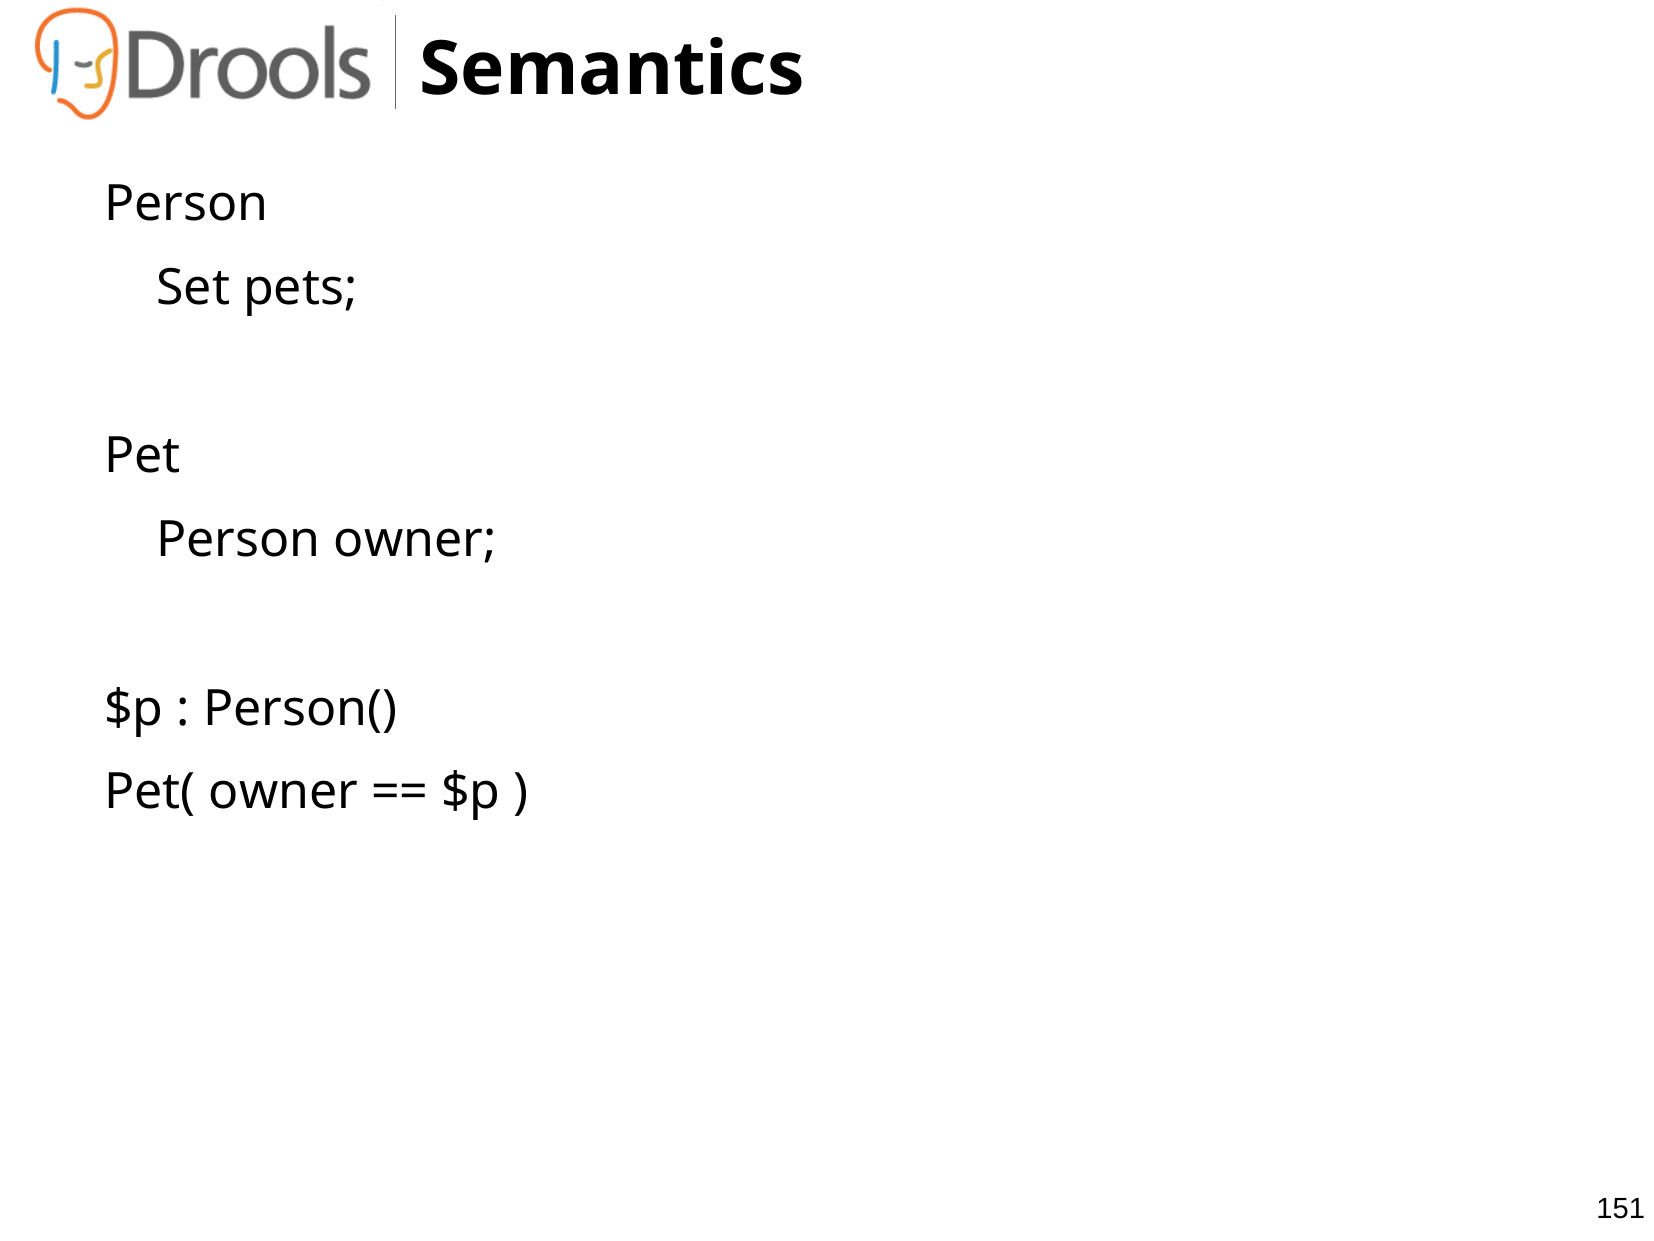

# Semantics
Person
 Set pets;
Pet
 Person owner;
$p : Person()
Pet( owner == $p )